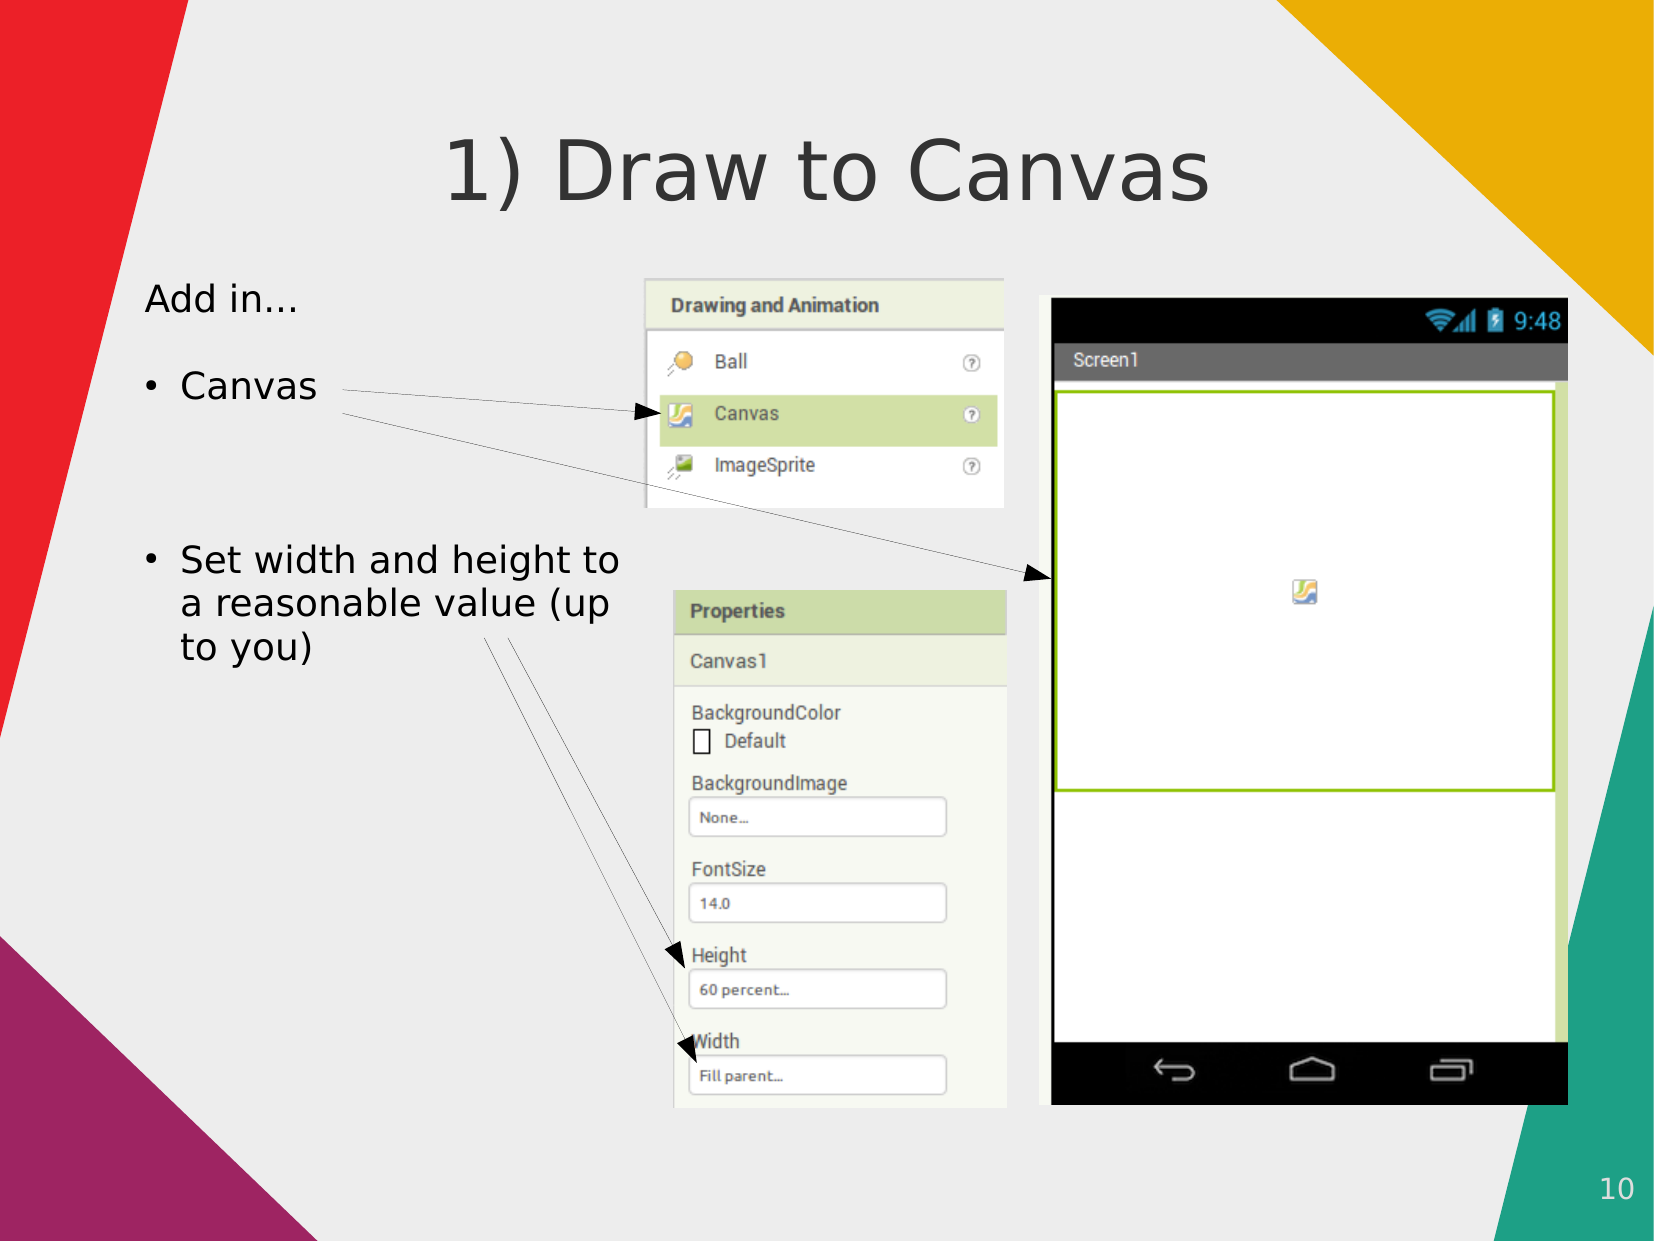

# 1) Draw to Canvas
Add in...
Canvas
Set width and height to a reasonable value (up to you)
10